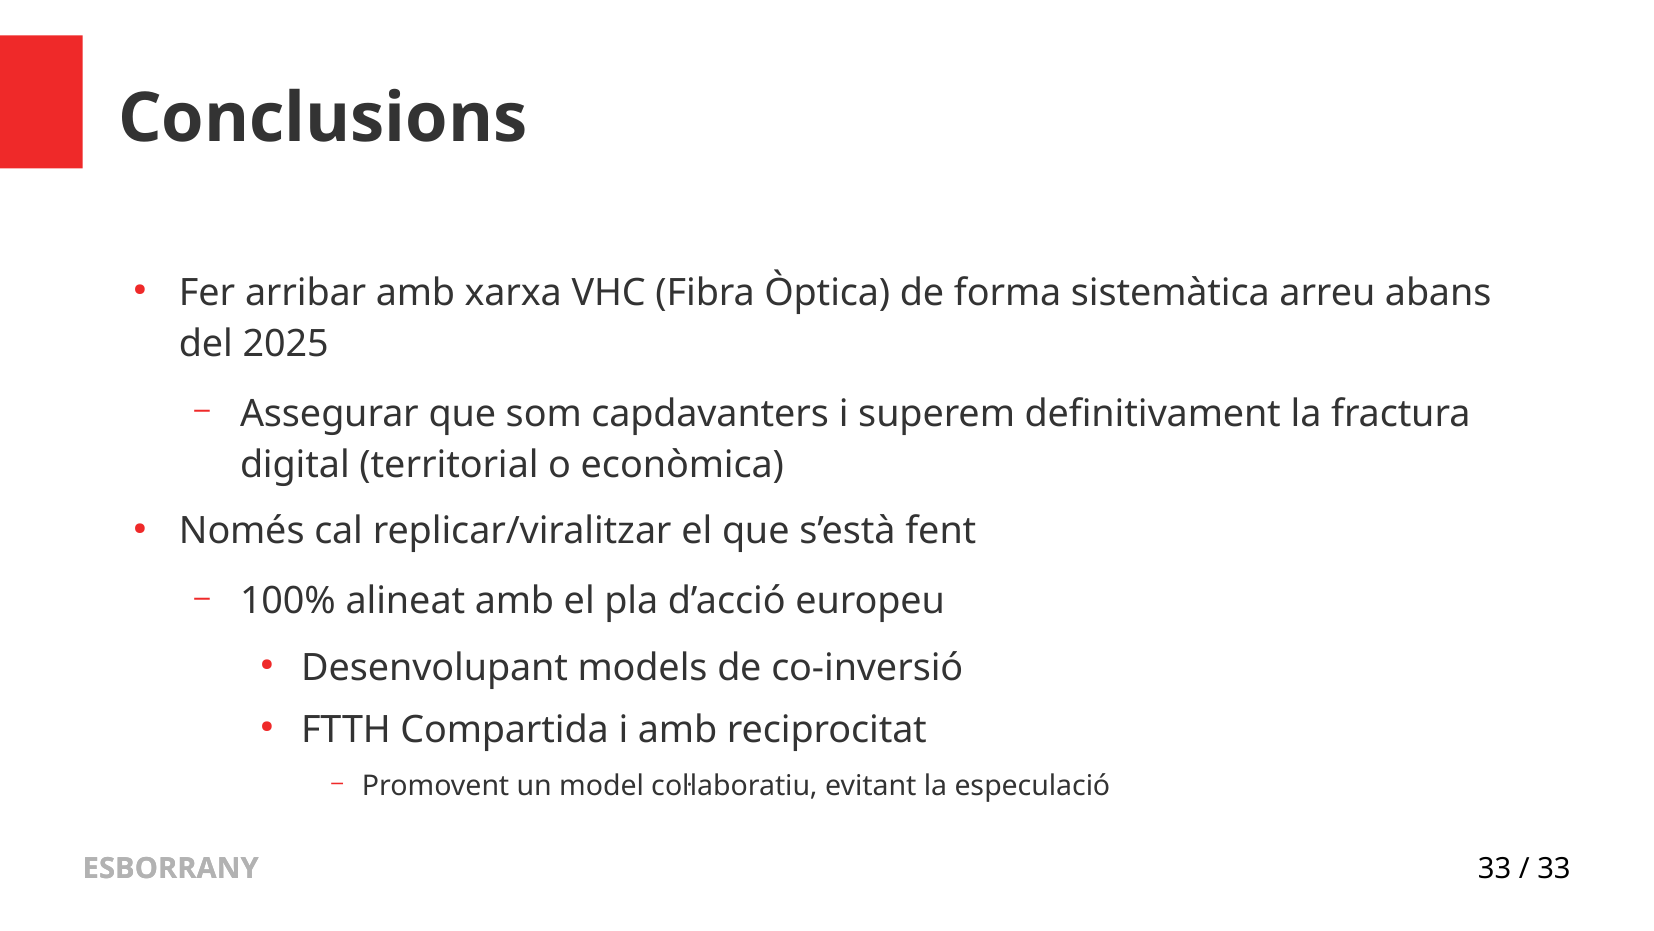

# Conclusions
Fer arribar amb xarxa VHC (Fibra Òptica) de forma sistemàtica arreu abans del 2025
Assegurar que som capdavanters i superem definitivament la fractura digital (territorial o econòmica)
Només cal replicar/viralitzar el que s’està fent
100% alineat amb el pla d’acció europeu
Desenvolupant models de co-inversió
FTTH Compartida i amb reciprocitat
Promovent un model col·laboratiu, evitant la especulació
33